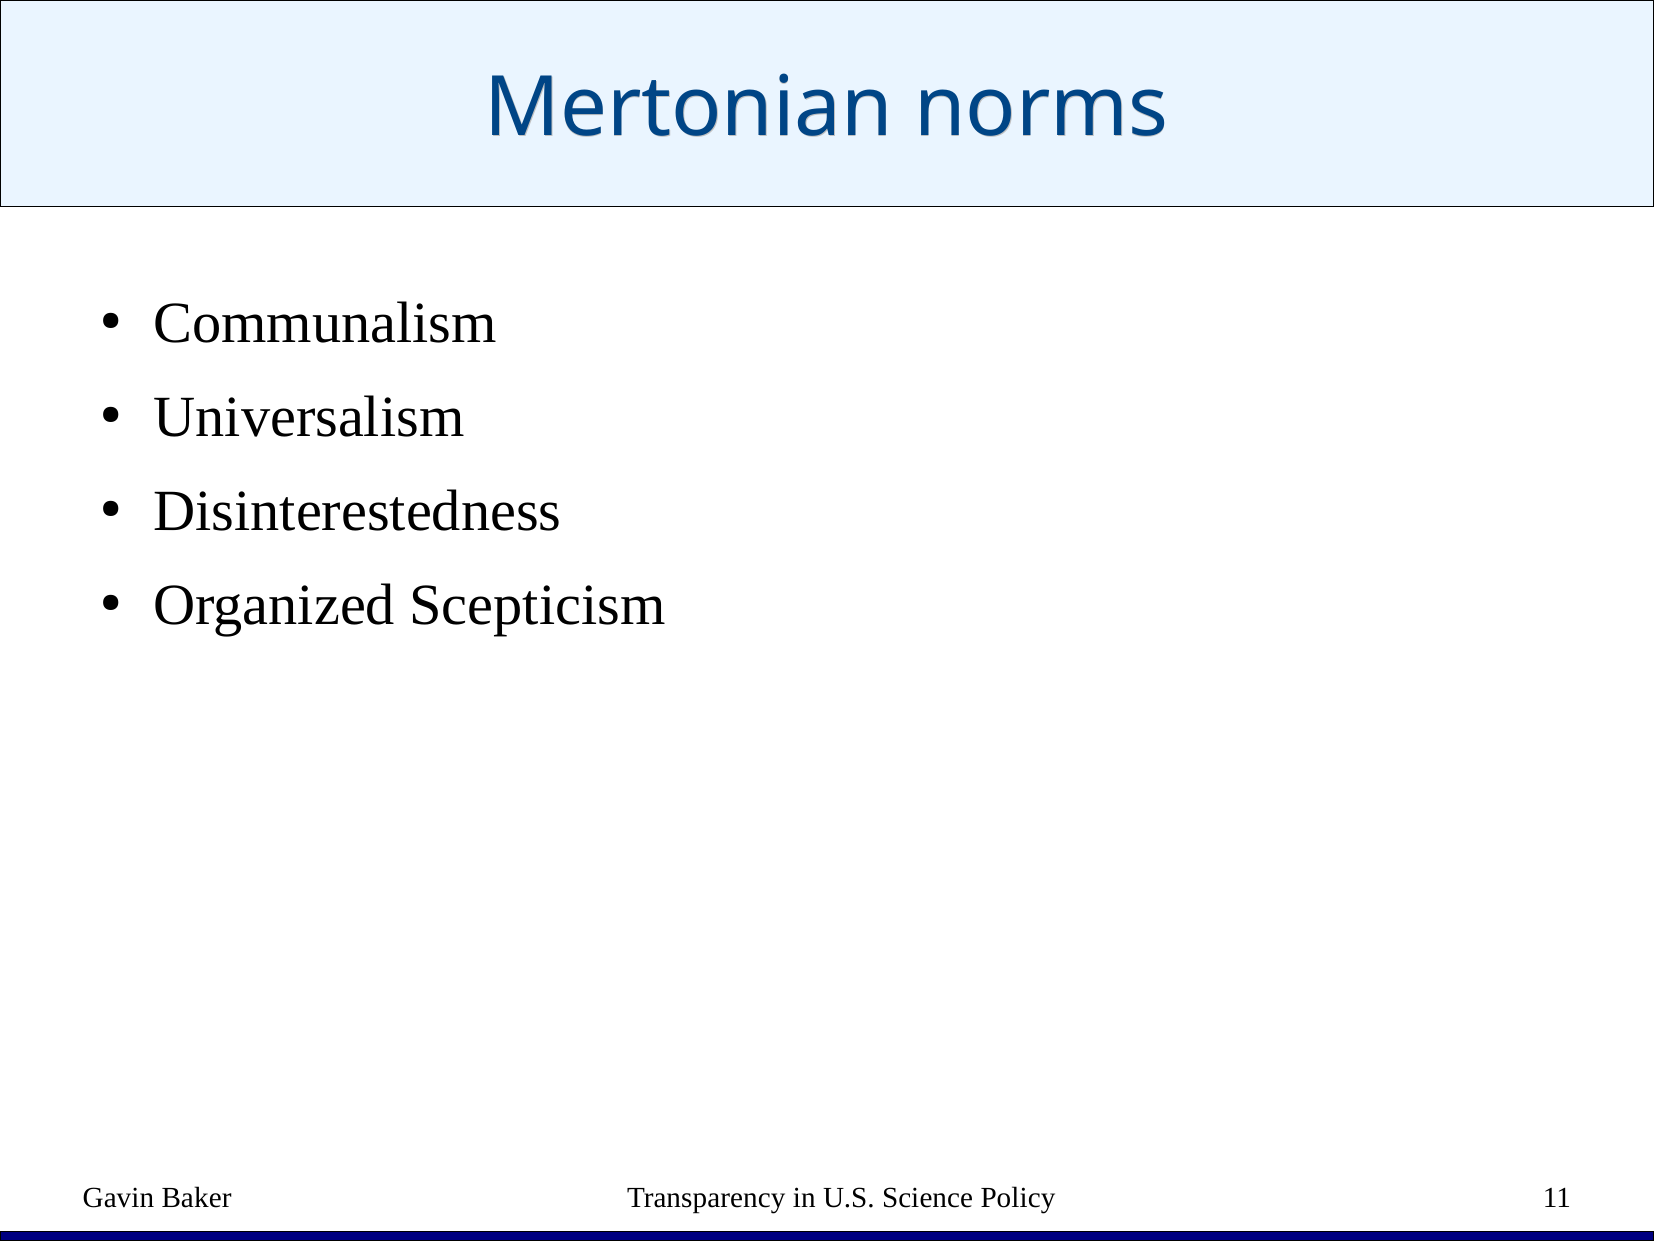

# Mertonian norms
Communalism
Universalism
Disinterestedness
Organized Scepticism
11